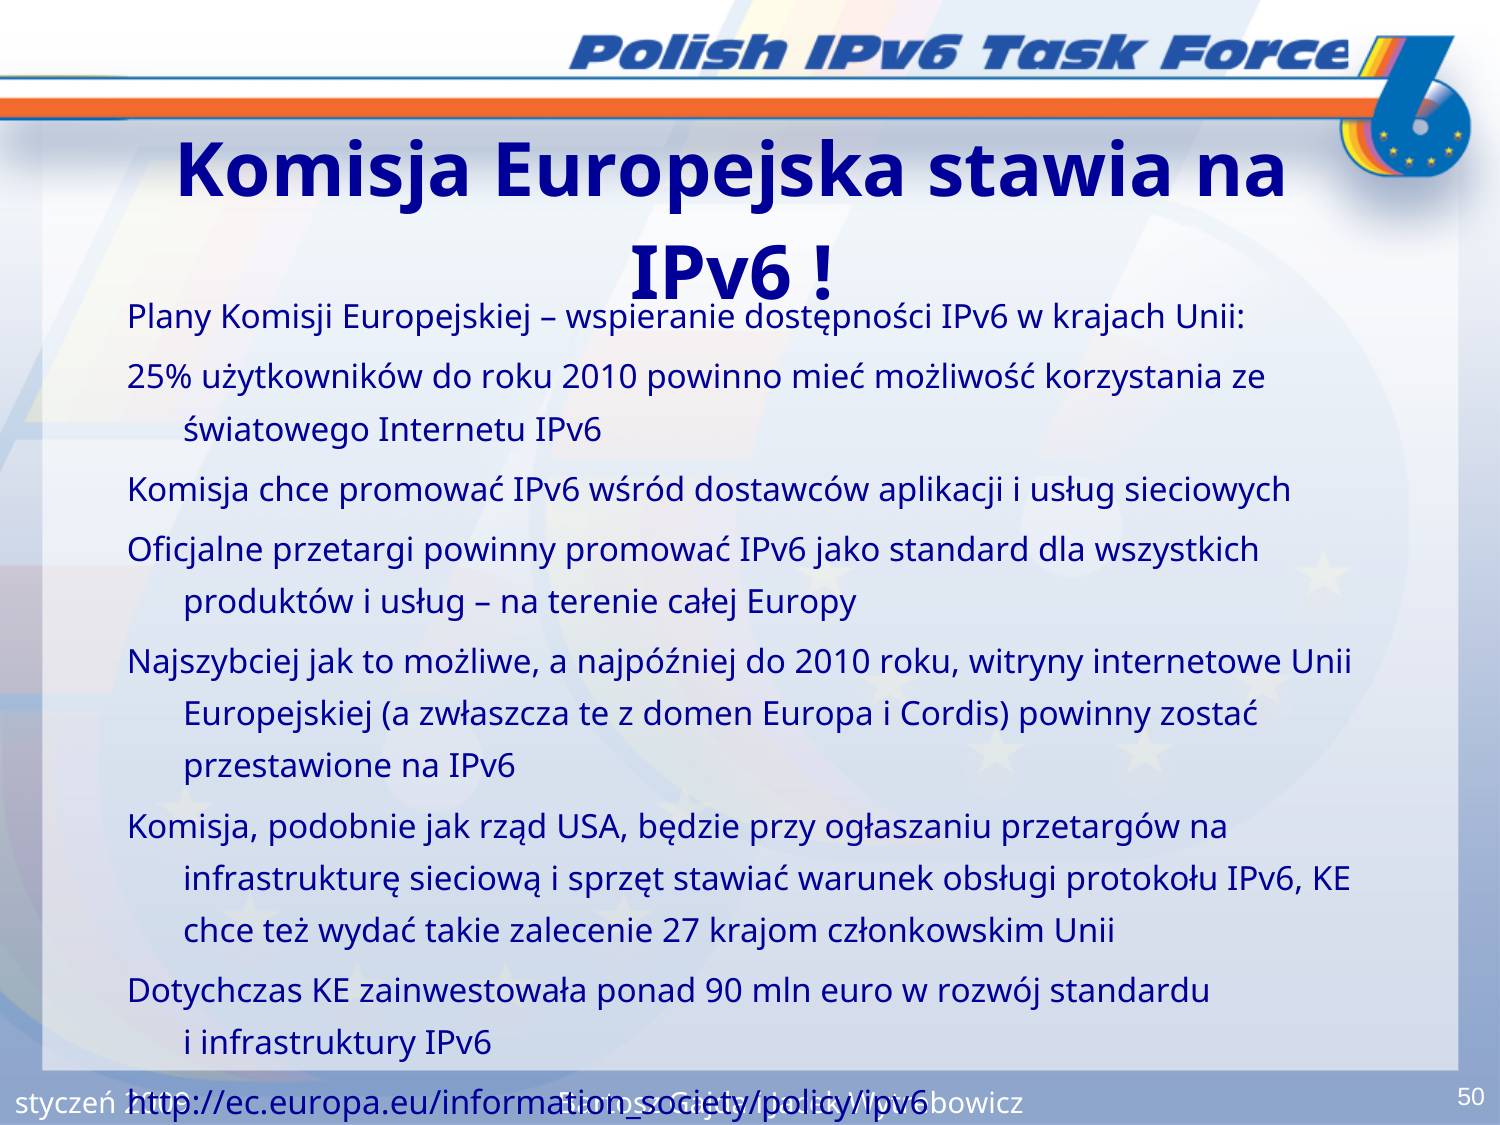

# Komisja Europejska stawia na IPv6 !
Plany Komisji Europejskiej – wspieranie dostępności IPv6 w krajach Unii:
25% użytkowników do roku 2010 powinno mieć możliwość korzystania ze światowego Internetu IPv6
Komisja chce promować IPv6 wśród dostawców aplikacji i usług sieciowych
Oficjalne przetargi powinny promować IPv6 jako standard dla wszystkich produktów i usług – na terenie całej Europy
Najszybciej jak to możliwe, a najpóźniej do 2010 roku, witryny internetowe Unii Europejskiej (a zwłaszcza te z domen Europa i Cordis) powinny zostać przestawione na IPv6
Komisja, podobnie jak rząd USA, będzie przy ogłaszaniu przetargów na infrastrukturę sieciową i sprzęt stawiać warunek obsługi protokołu IPv6, KE chce też wydać takie zalecenie 27 krajom członkowskim Unii
Dotychczas KE zainwestowała ponad 90 mln euro w rozwój standardu
i infrastruktury IPv6
http://ec.europa.eu/information_society/policy/ipv6
styczeń 2009
Bartosz Gajda i Jacek Wytrebowicz
50